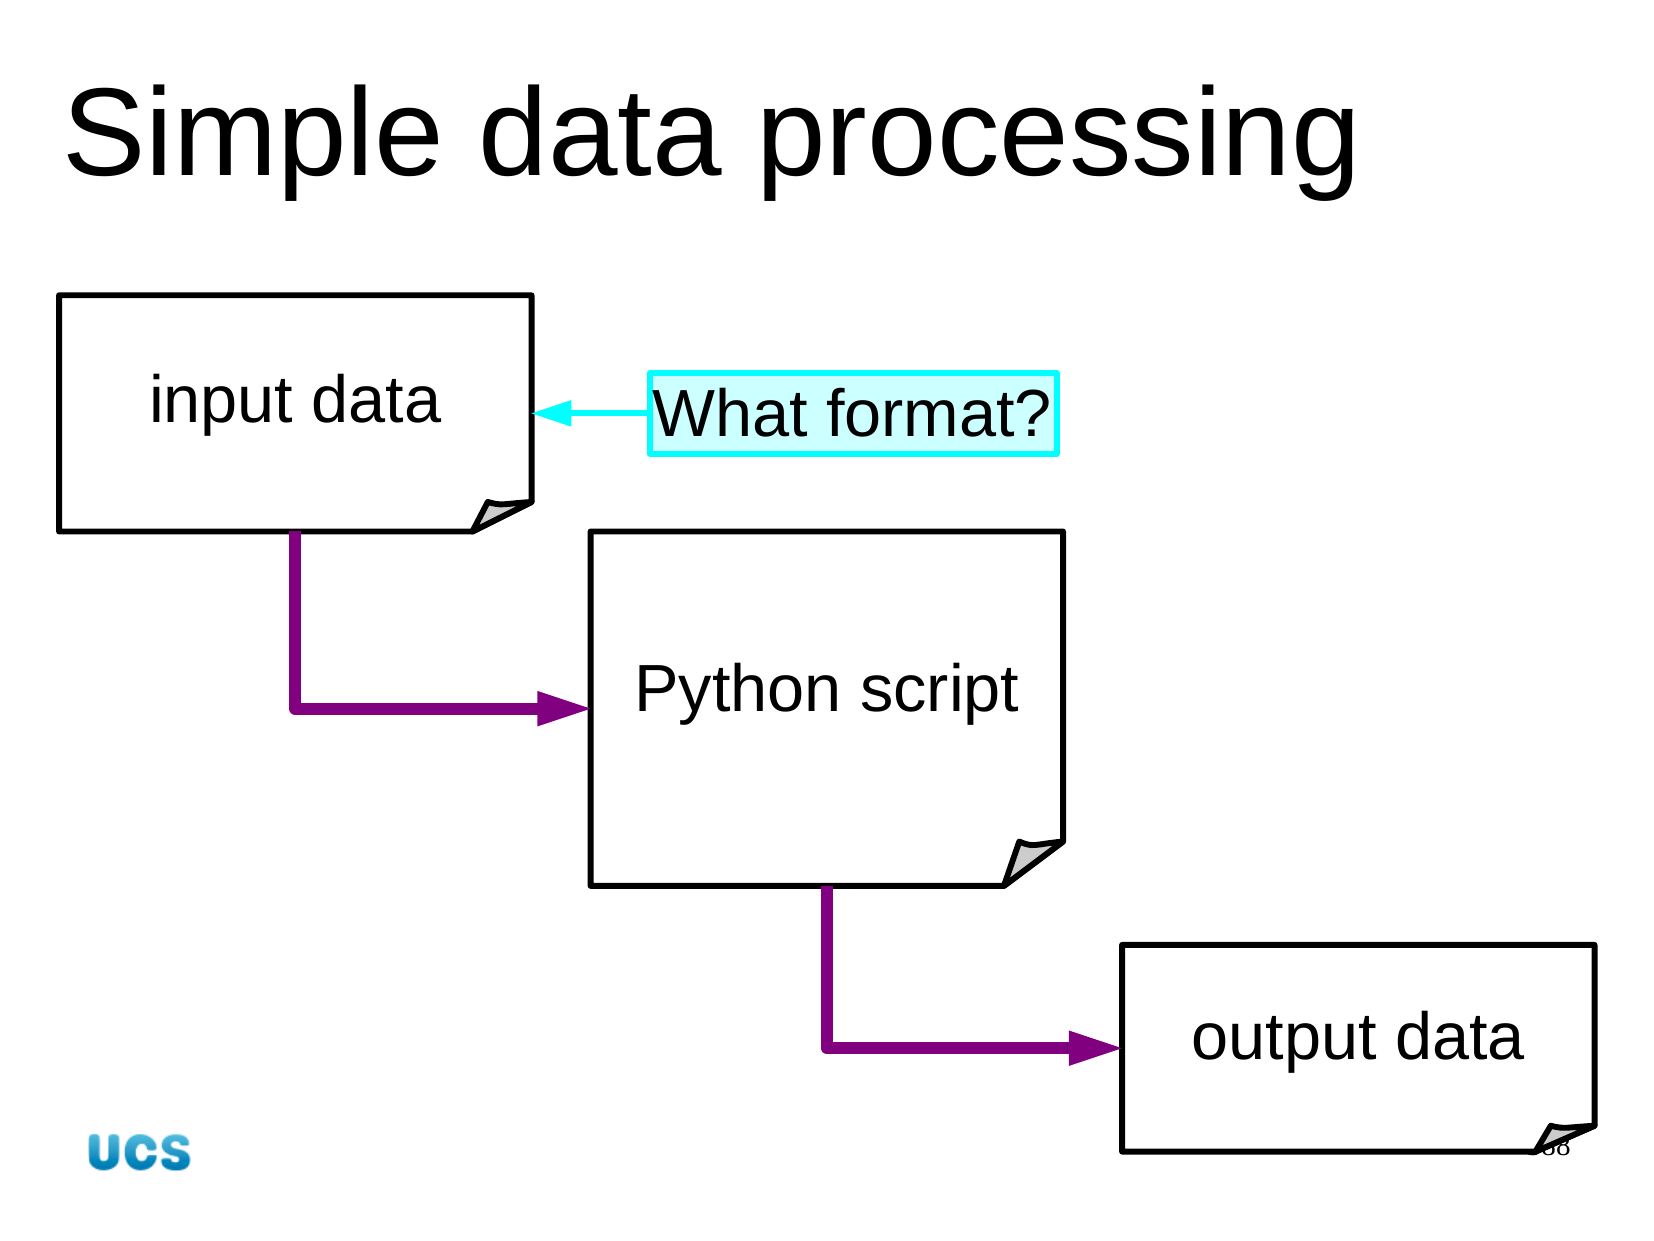

Simple data processing
input data
What format?
Python script
output data
388